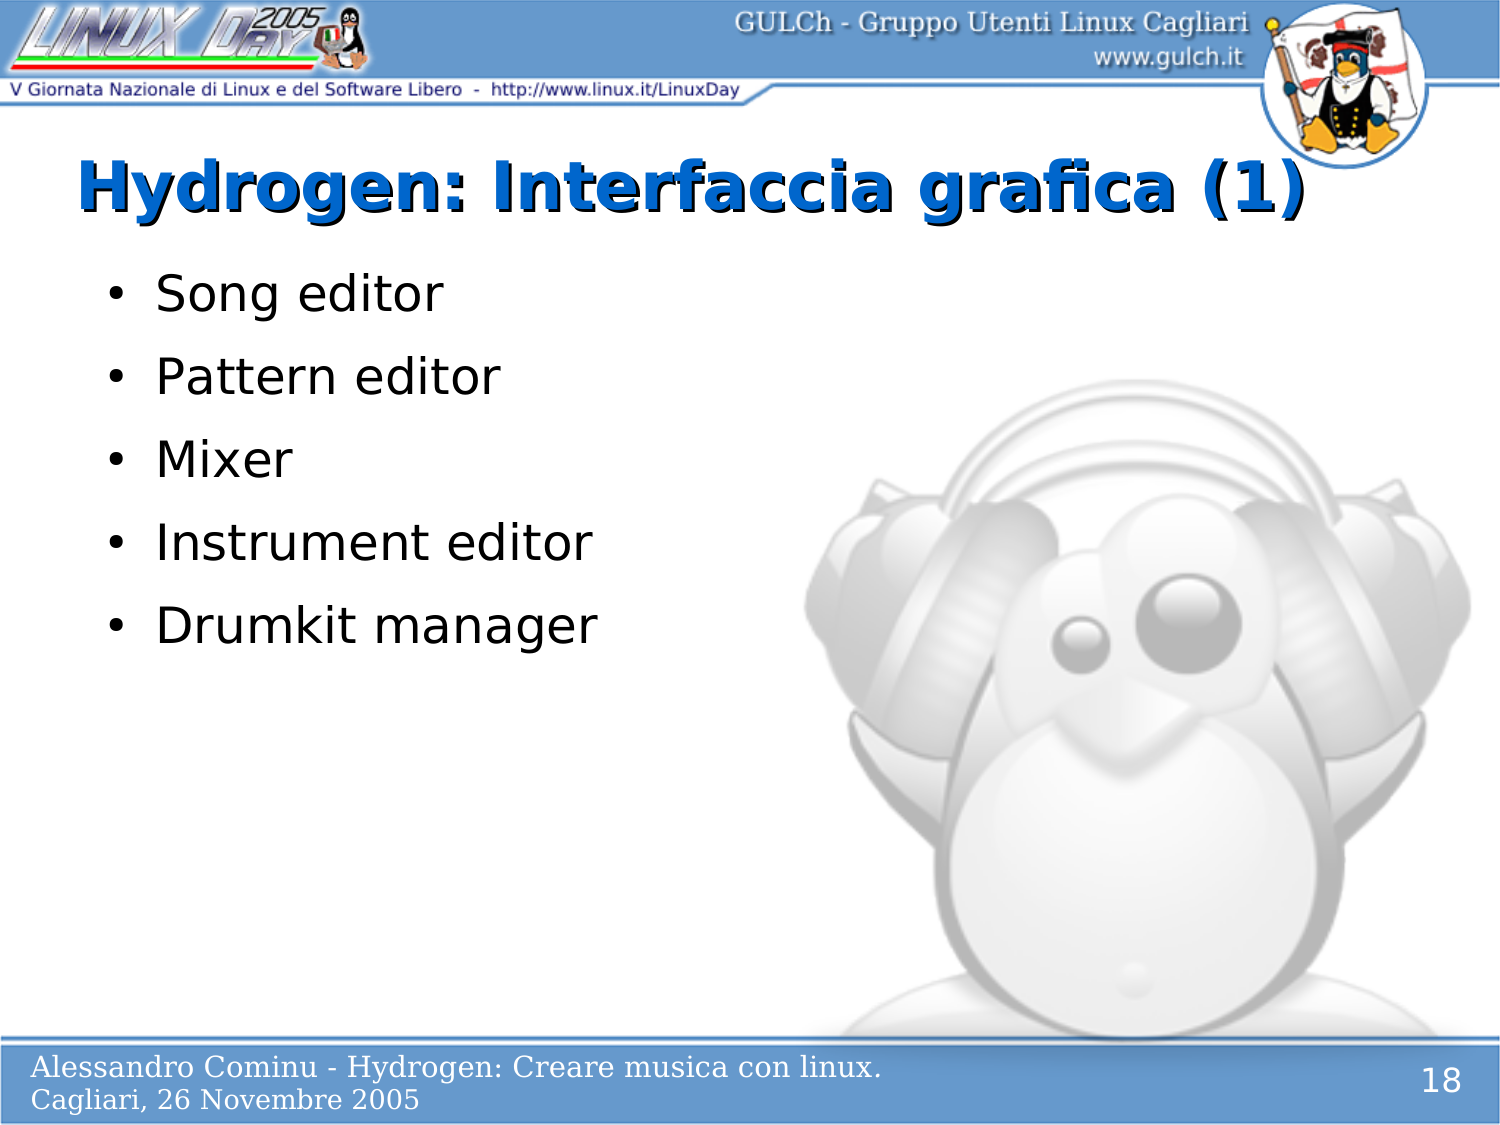

# Hydrogen: Interfaccia grafica (1)
Song editor
Pattern editor
Mixer
Instrument editor
Drumkit manager